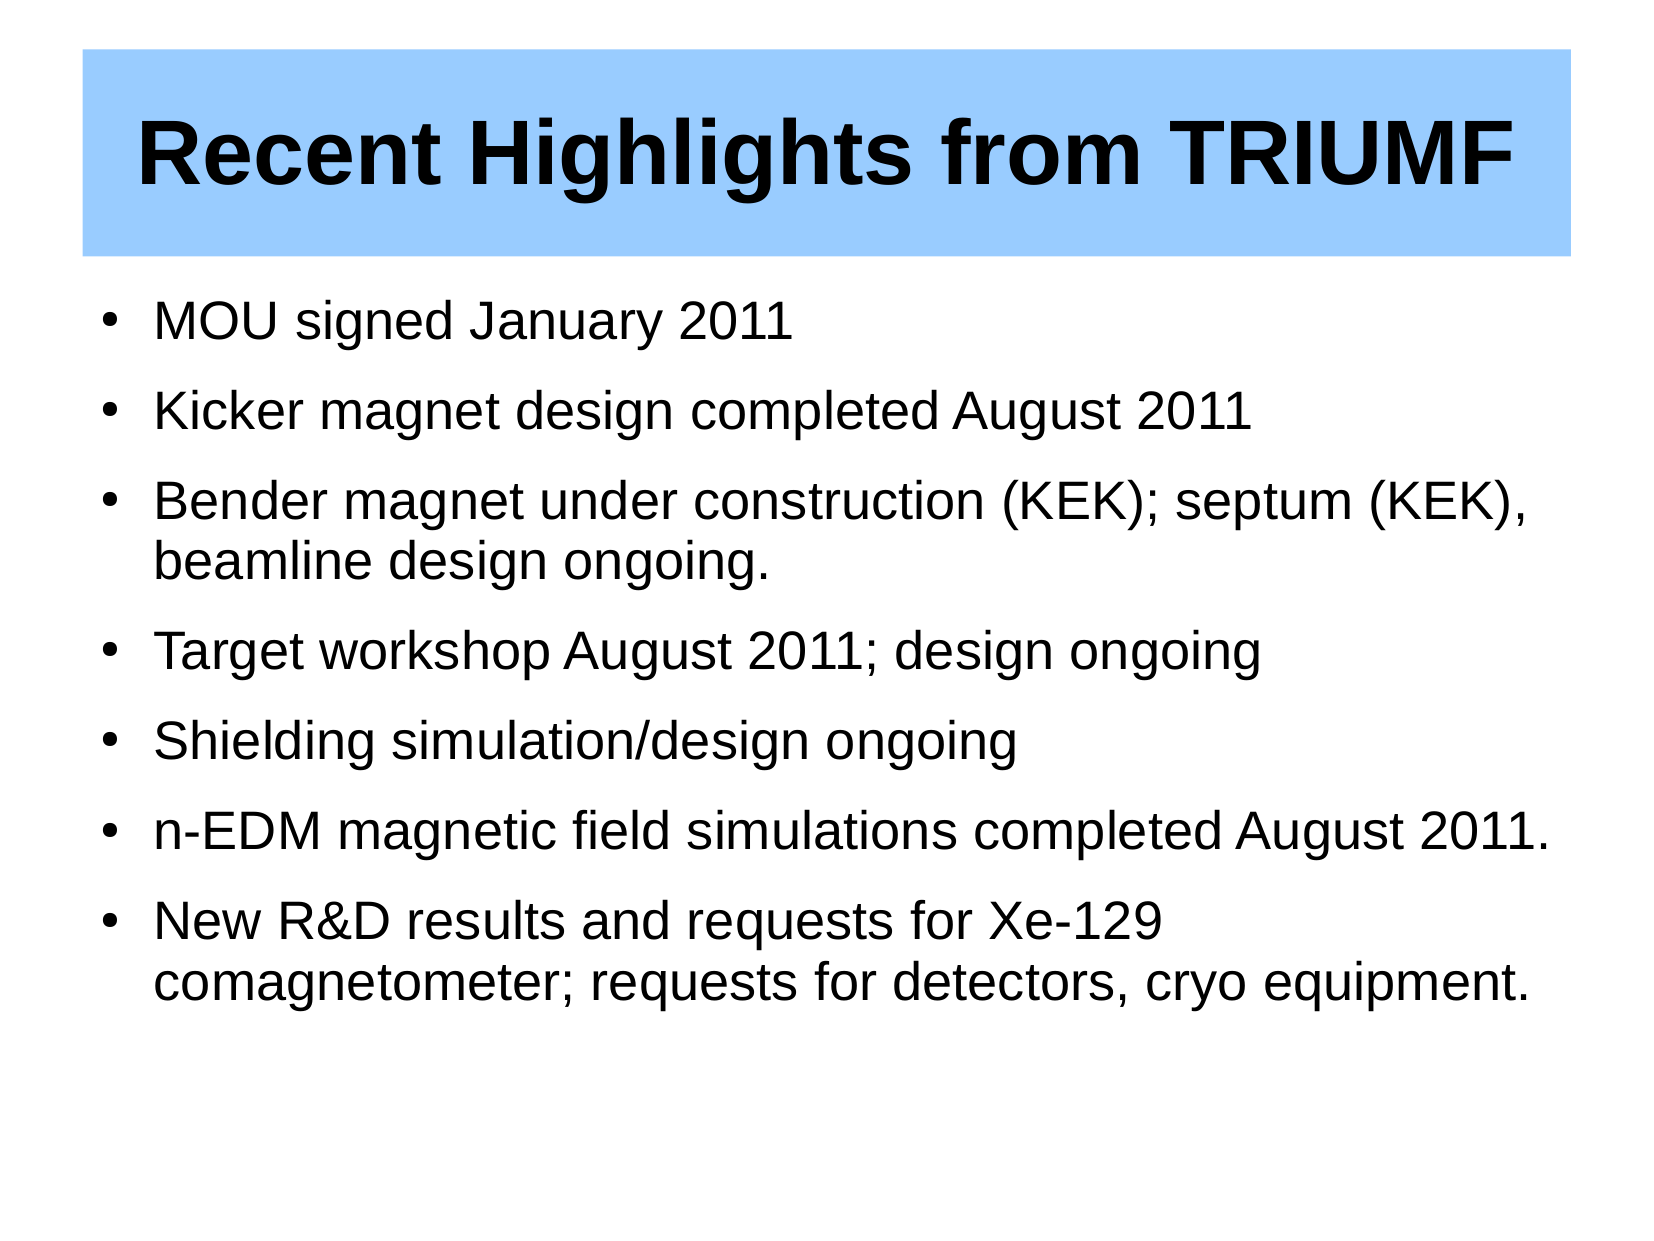

# Recent Highlights from TRIUMF
MOU signed January 2011
Kicker magnet design completed August 2011
Bender magnet under construction (KEK); septum (KEK), beamline design ongoing.
Target workshop August 2011; design ongoing
Shielding simulation/design ongoing
n-EDM magnetic field simulations completed August 2011.
New R&D results and requests for Xe-129 comagnetometer; requests for detectors, cryo equipment.